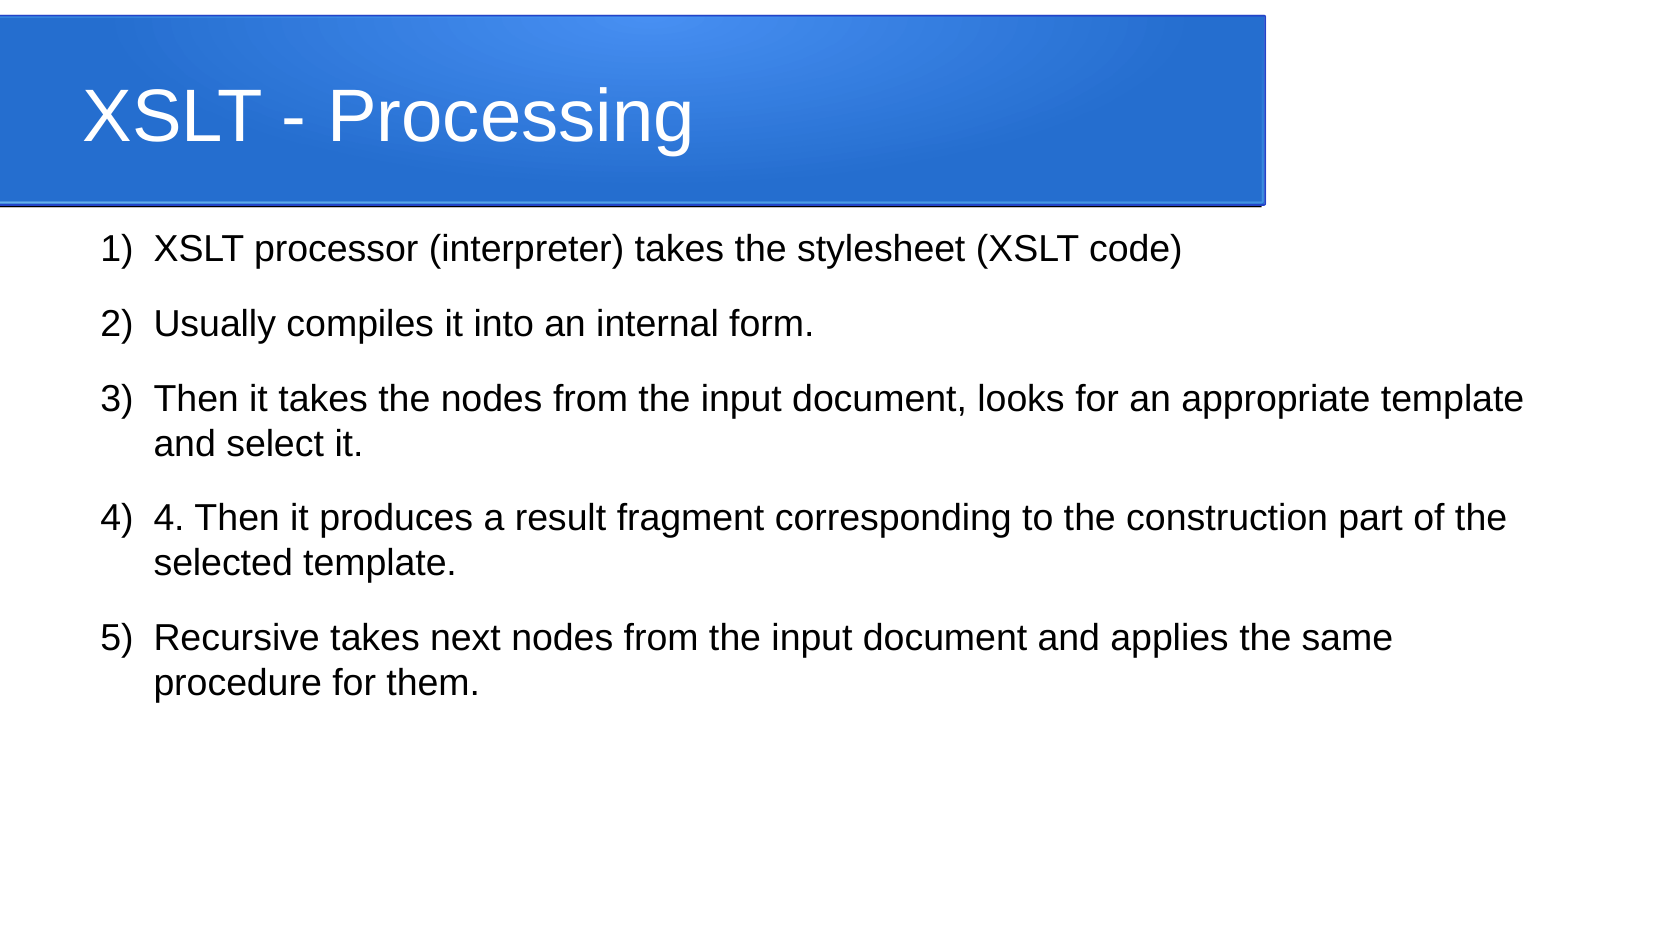

XSLT - Processing
XSLT processor (interpreter) takes the stylesheet (XSLT code)
Usually compiles it into an internal form.
Then it takes the nodes from the input document, looks for an appropriate template and select it.
4. Then it produces a result fragment corresponding to the construction part of the selected template.
Recursive takes next nodes from the input document and applies the same procedure for them.